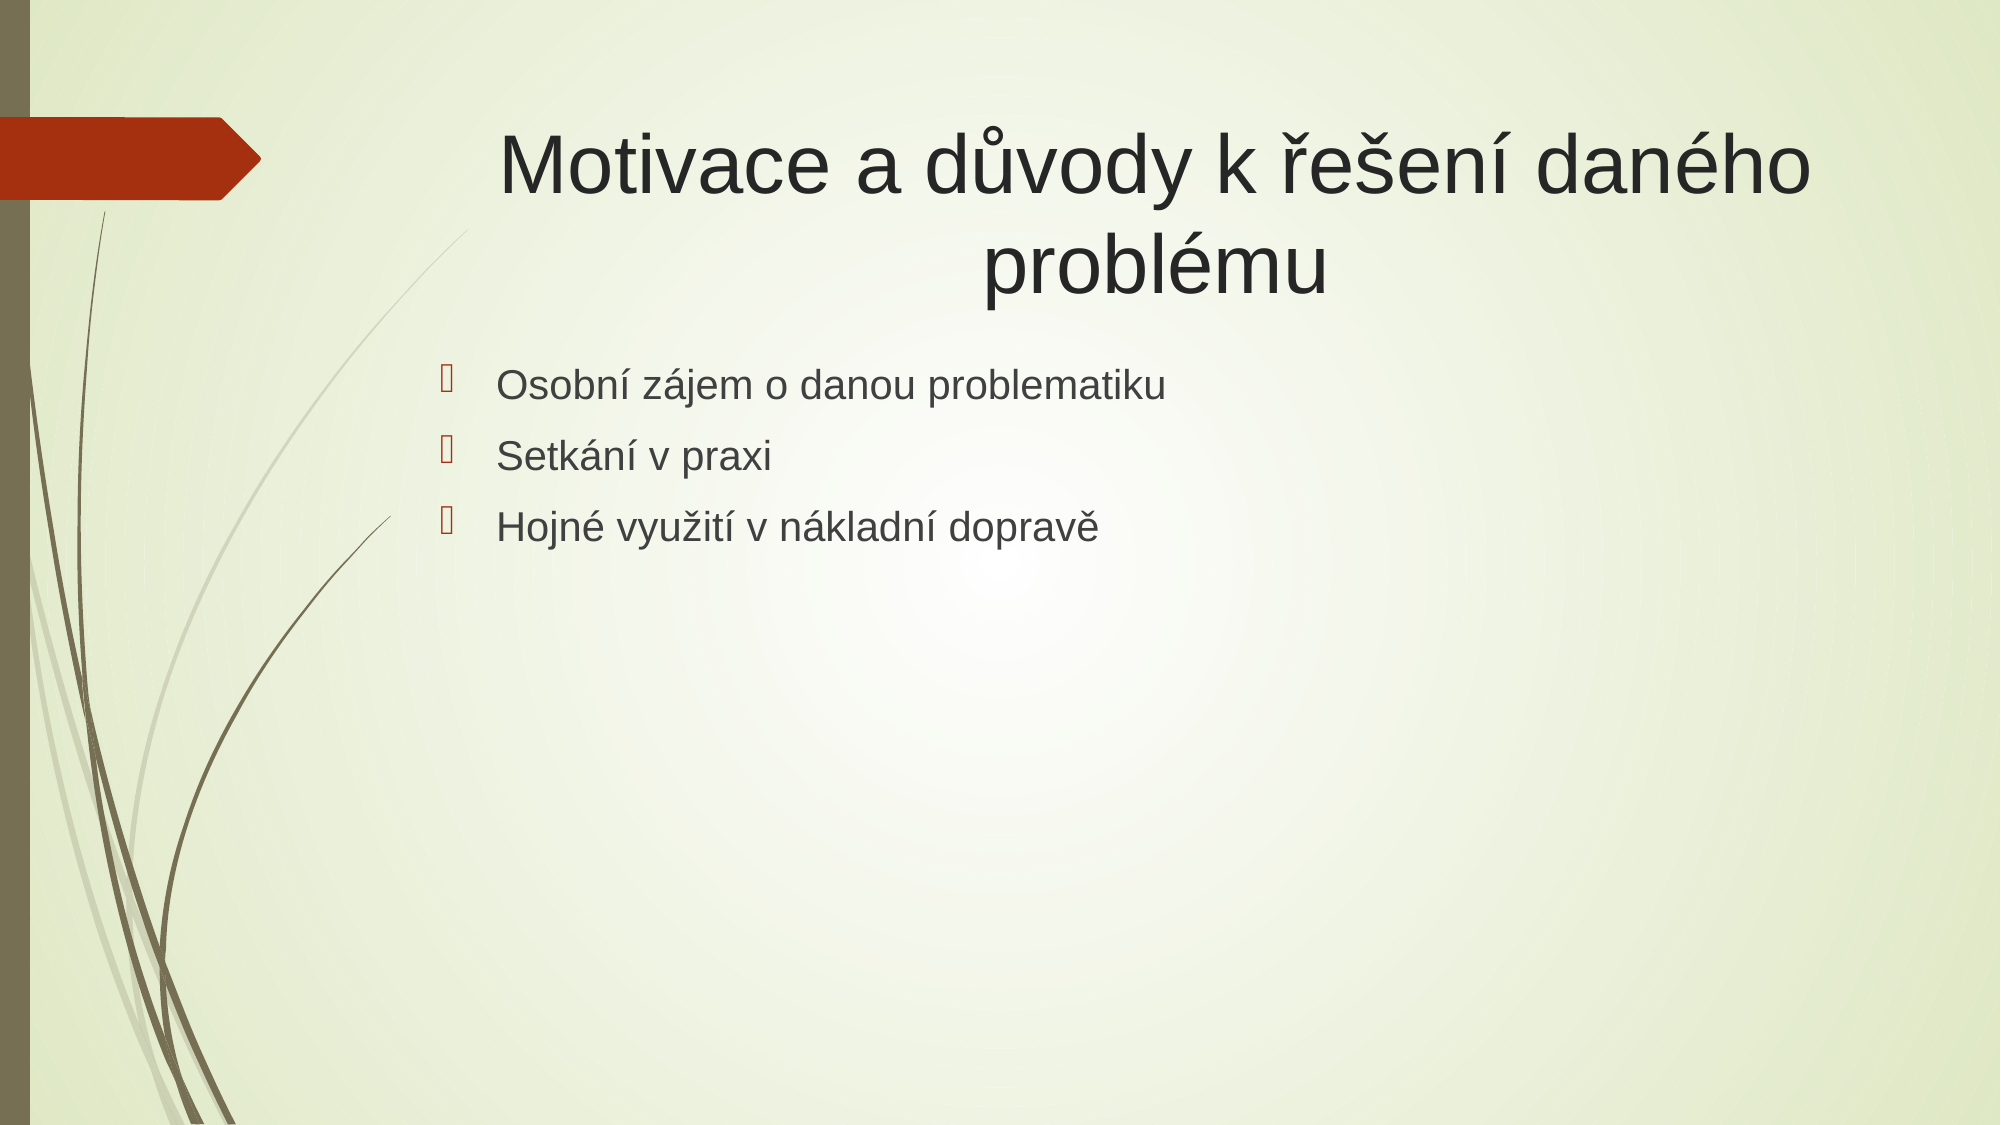

# Motivace a důvody k řešení daného problému
Osobní zájem o danou problematiku
Setkání v praxi
Hojné využití v nákladní dopravě